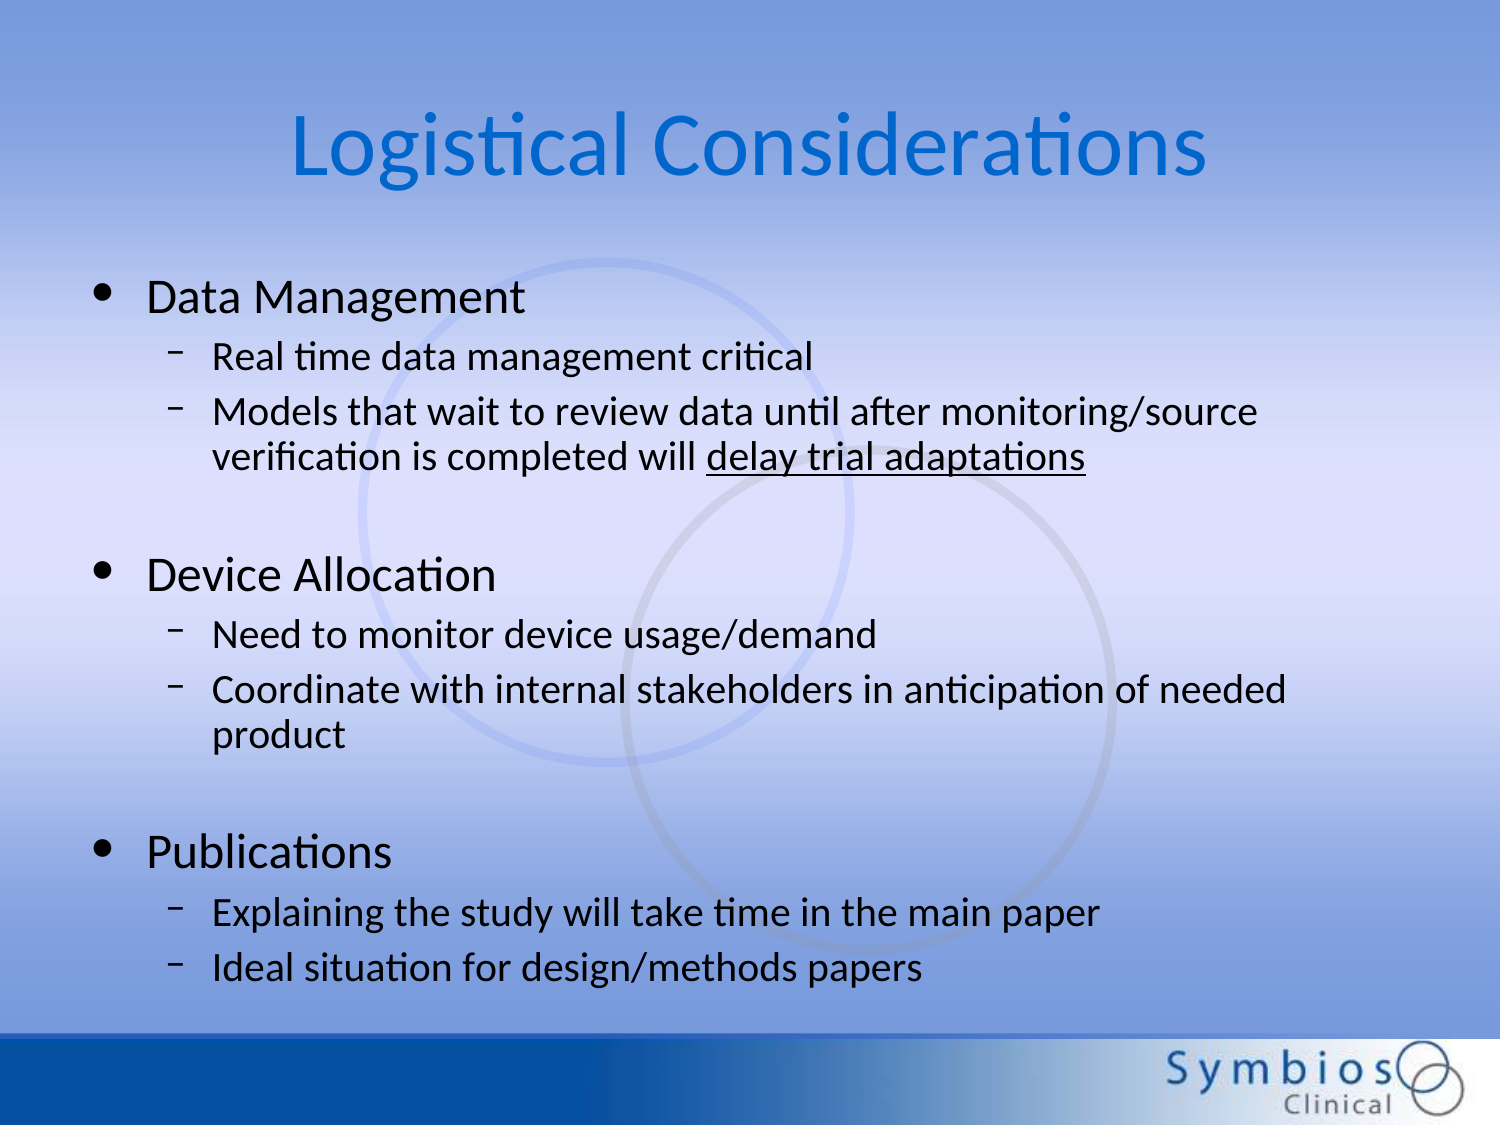

# Logistical Considerations
Data Management
Real time data management critical
Models that wait to review data until after monitoring/source verification is completed will delay trial adaptations
Device Allocation
Need to monitor device usage/demand
Coordinate with internal stakeholders in anticipation of needed product
Publications
Explaining the study will take time in the main paper
Ideal situation for design/methods papers